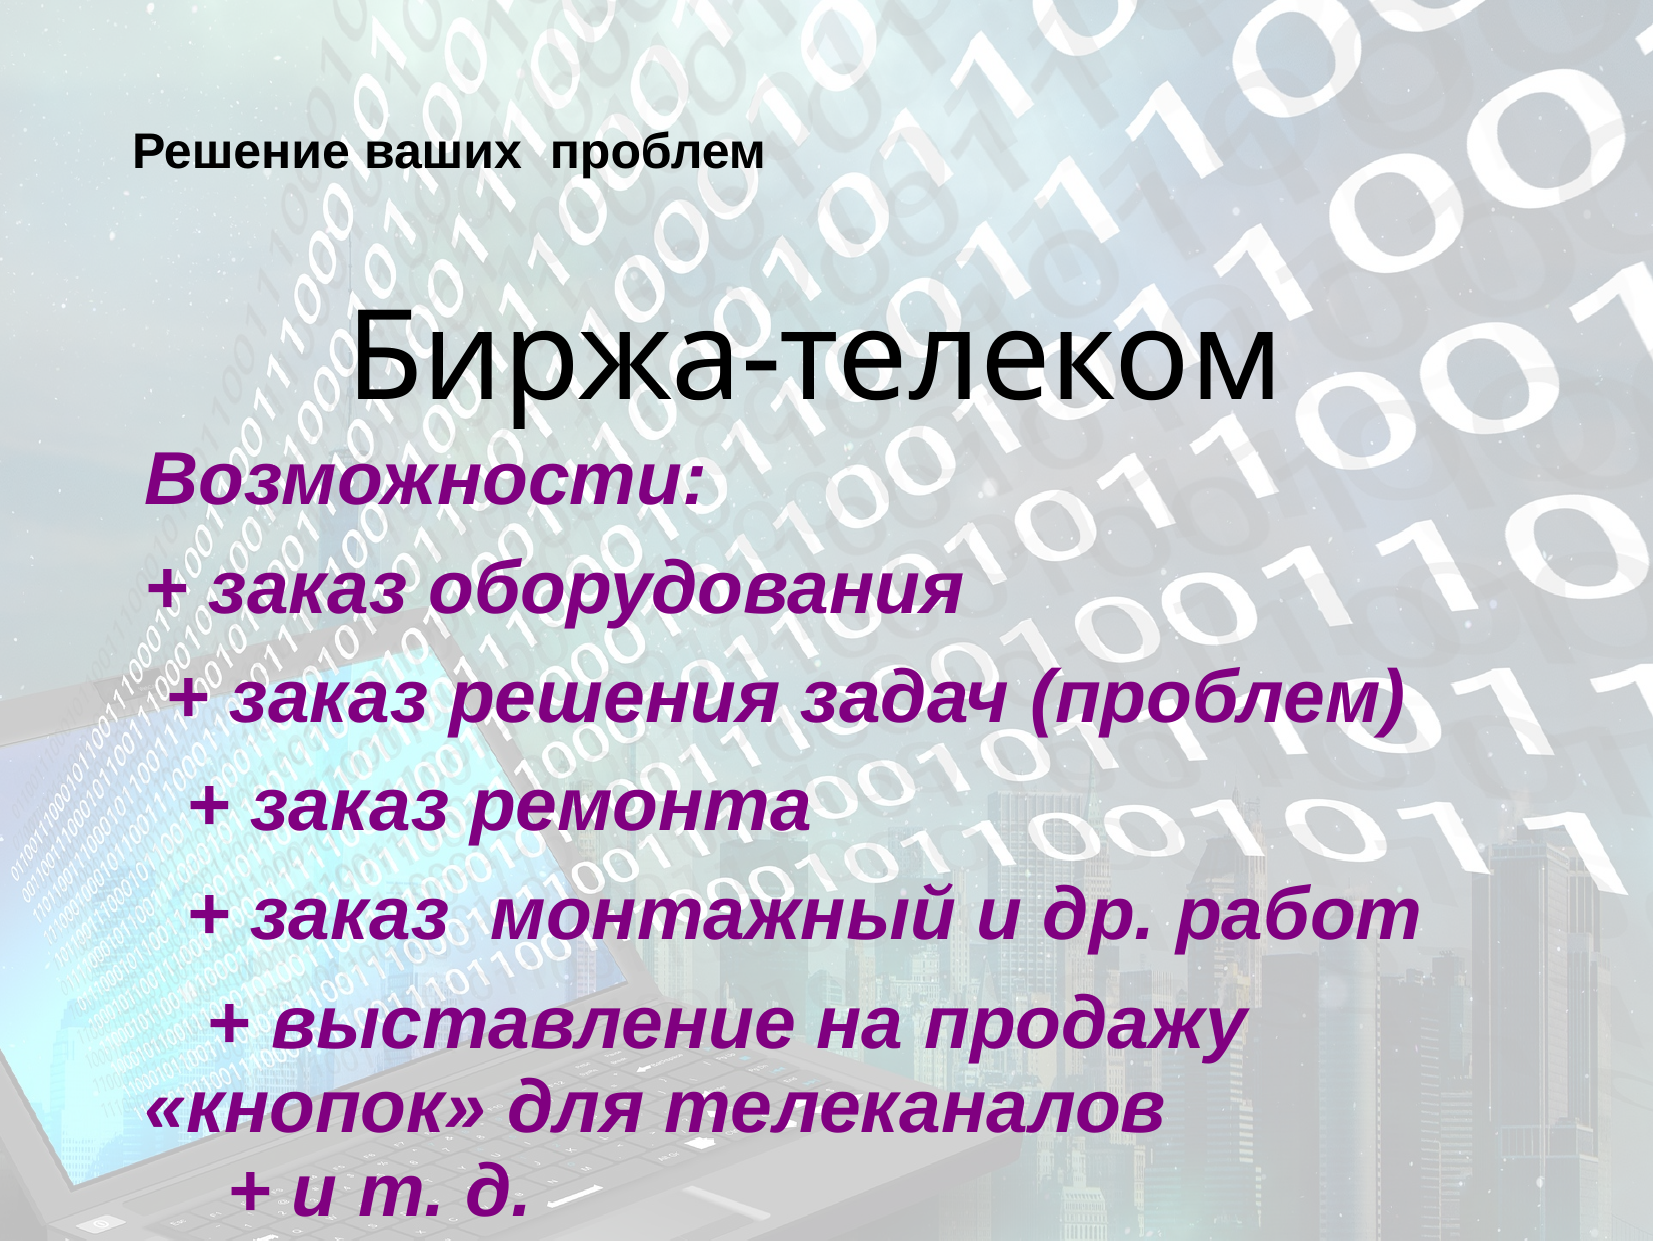

Решение ваших проблем
# Биржа-телеком
Возможности:
+ заказ оборудования
 + заказ решения задач (проблем)
 + заказ ремонта
 + заказ монтажный и др. работ
 + выставление на продажу «кнопок» для телеканалов
 + и т. д.